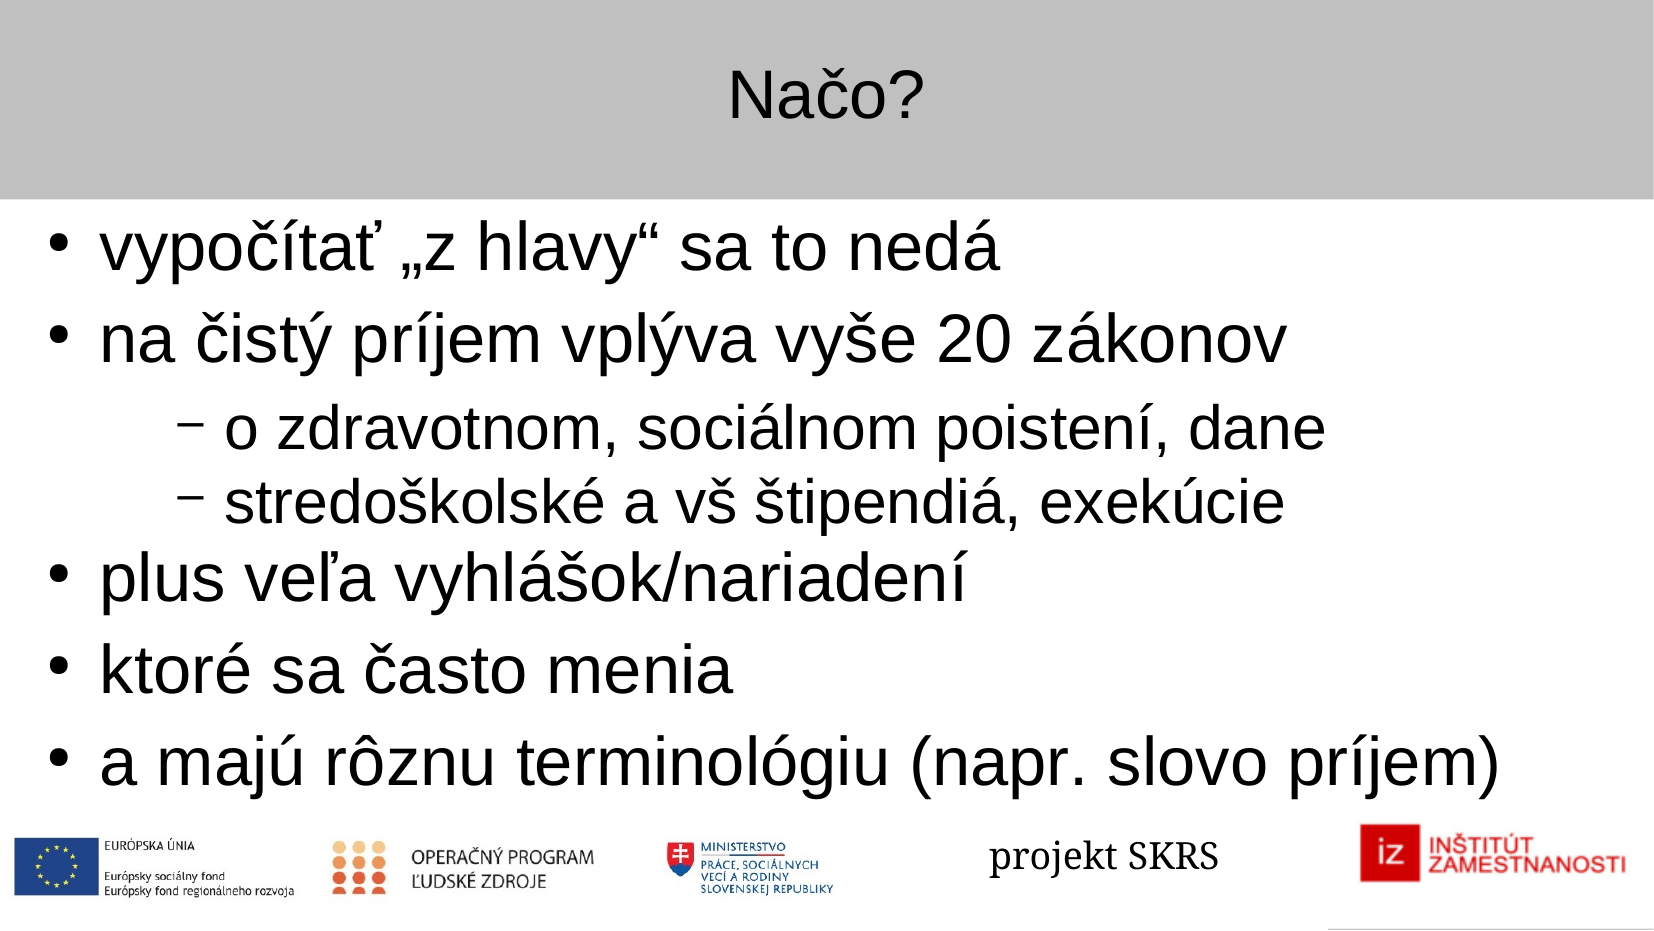

# Načo?
vypočítať „z hlavy“ sa to nedá
na čistý príjem vplýva vyše 20 zákonov
o zdravotnom, sociálnom poistení, dane
stredoškolské a vš štipendiá, exekúcie
plus veľa vyhlášok/nariadení
ktoré sa často menia
a majú rôznu terminológiu (napr. slovo príjem)